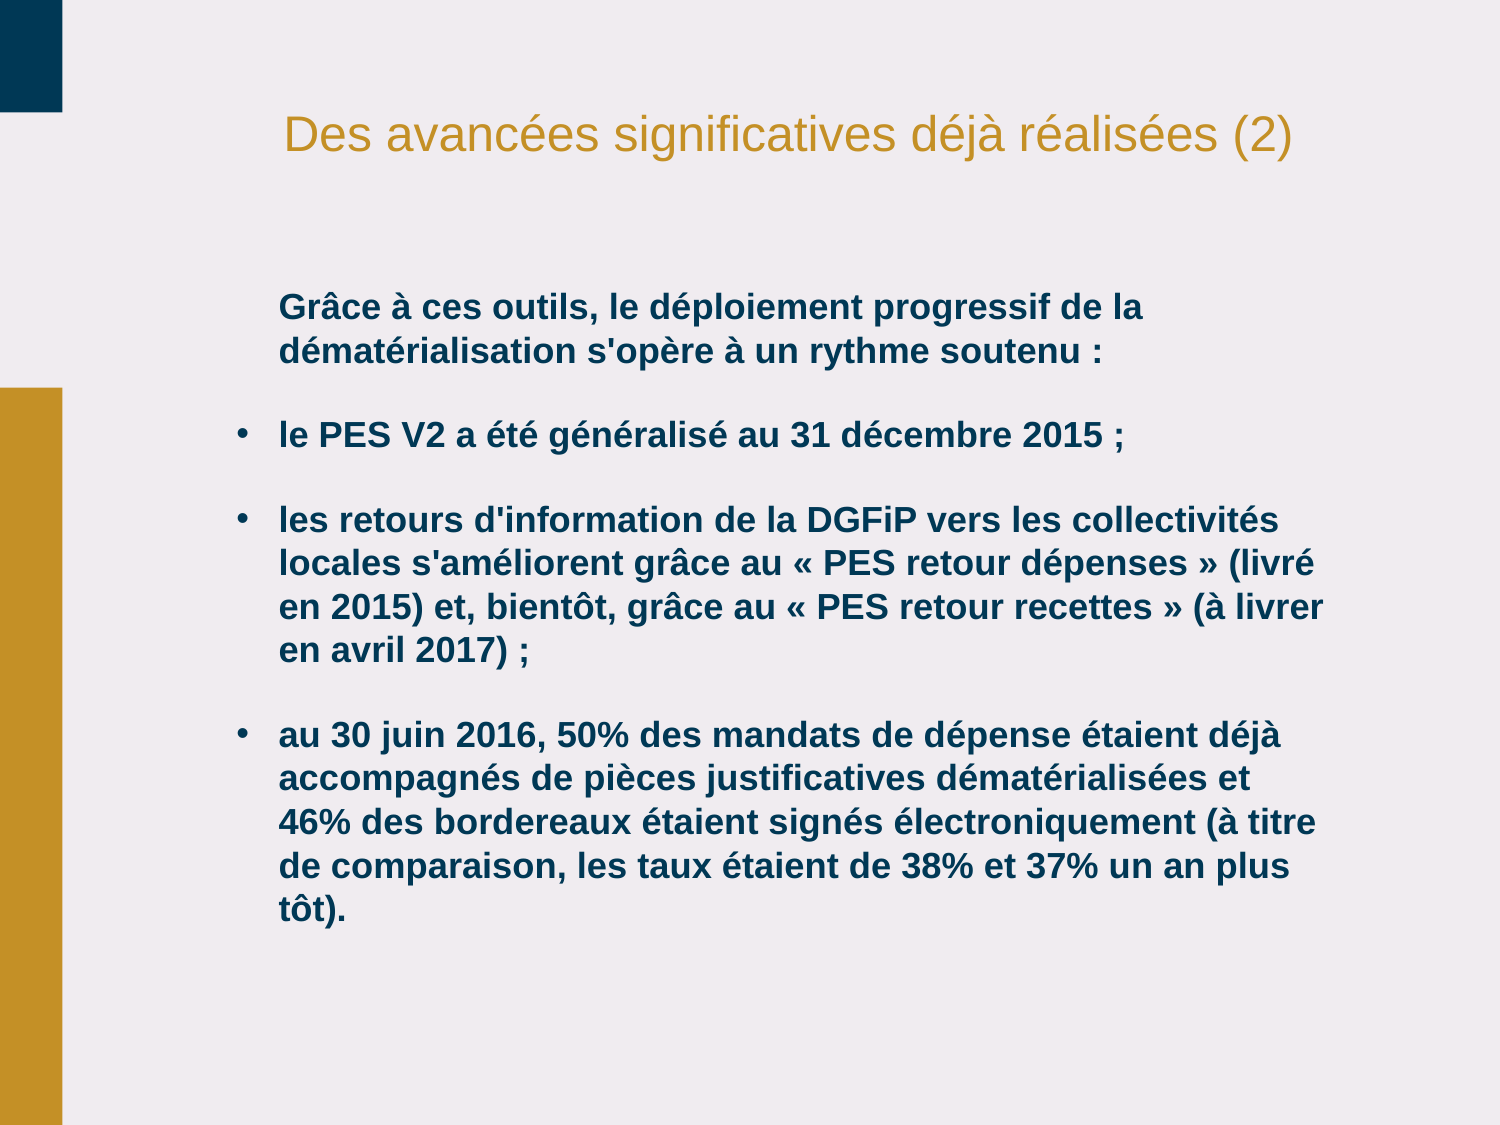

# Des avancées significatives déjà réalisées (2)
Grâce à ces outils, le déploiement progressif de la dématérialisation s'opère à un rythme soutenu :
le PES V2 a été généralisé au 31 décembre 2015 ;
les retours d'information de la DGFiP vers les collectivités locales s'améliorent grâce au « PES retour dépenses » (livré en 2015) et, bientôt, grâce au « PES retour recettes » (à livrer en avril 2017) ;
au 30 juin 2016, 50% des mandats de dépense étaient déjà accompagnés de pièces justificatives dématérialisées et 46% des bordereaux étaient signés électroniquement (à titre de comparaison, les taux étaient de 38% et 37% un an plus tôt).